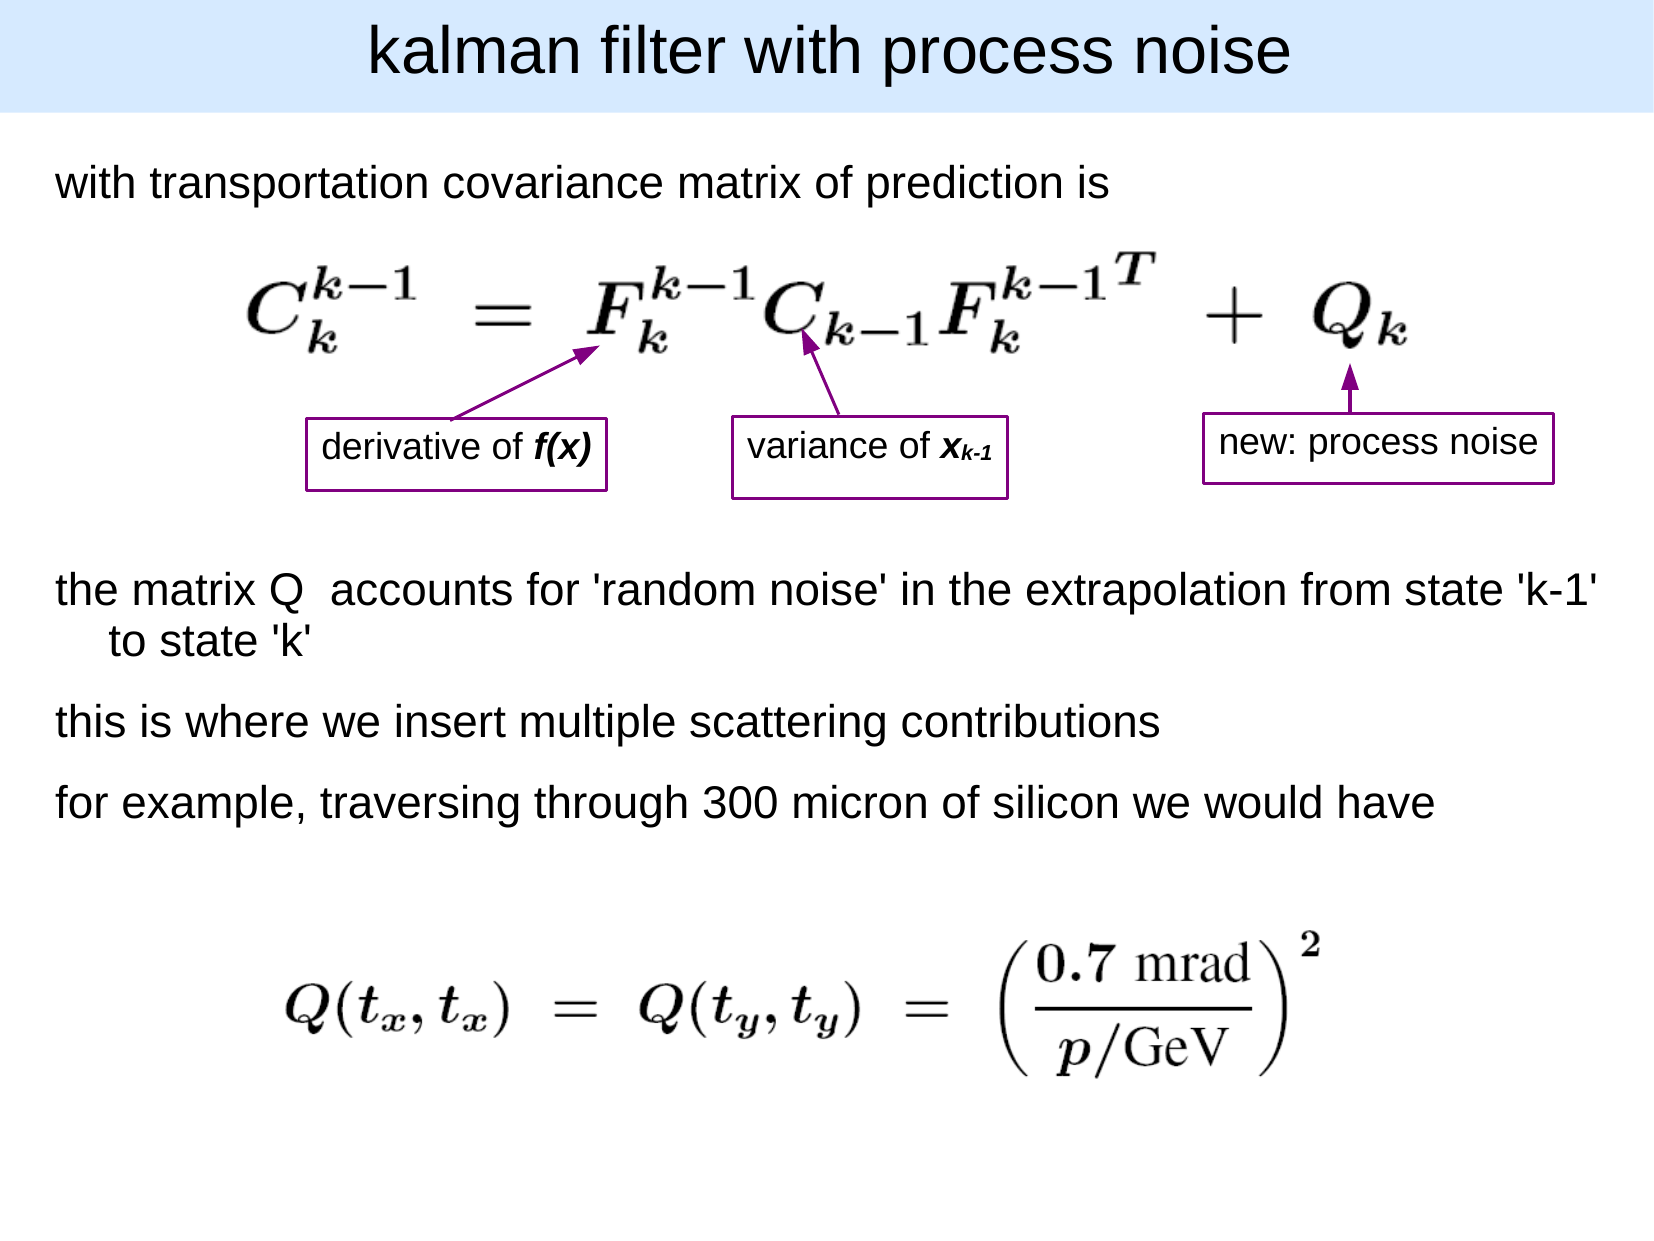

# kalman filter with process noise
with transportation covariance matrix of prediction is
new: process noise
variance of xk-1
derivative of f(x)
the matrix Q accounts for 'random noise' in the extrapolation from state 'k-1' to state 'k'
this is where we insert multiple scattering contributions
for example, traversing through 300 micron of silicon we would have